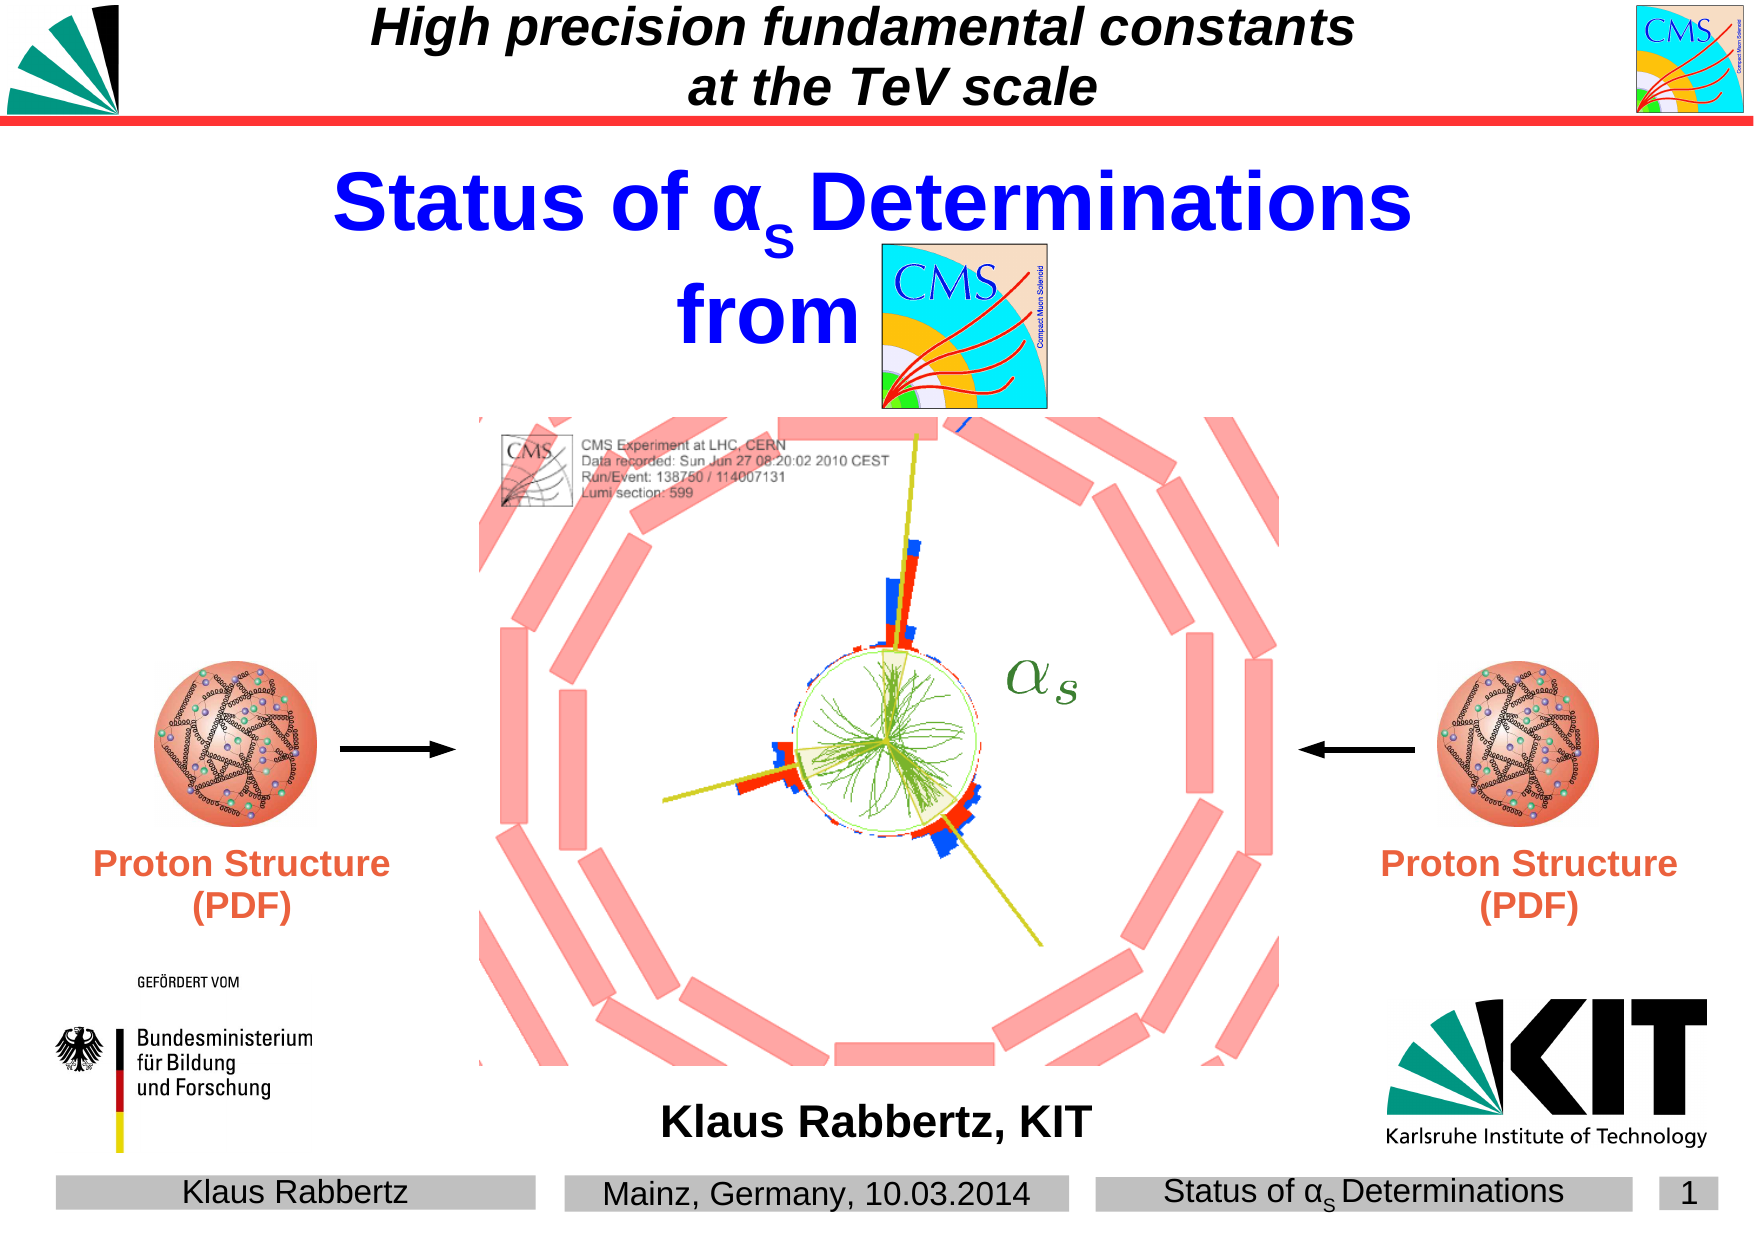

# High precision fundamental constants at the TeV scale
Status of αS Determinations from
Proton Structure
(PDF)
Proton Structure
(PDF)
Klaus Rabbertz, KIT